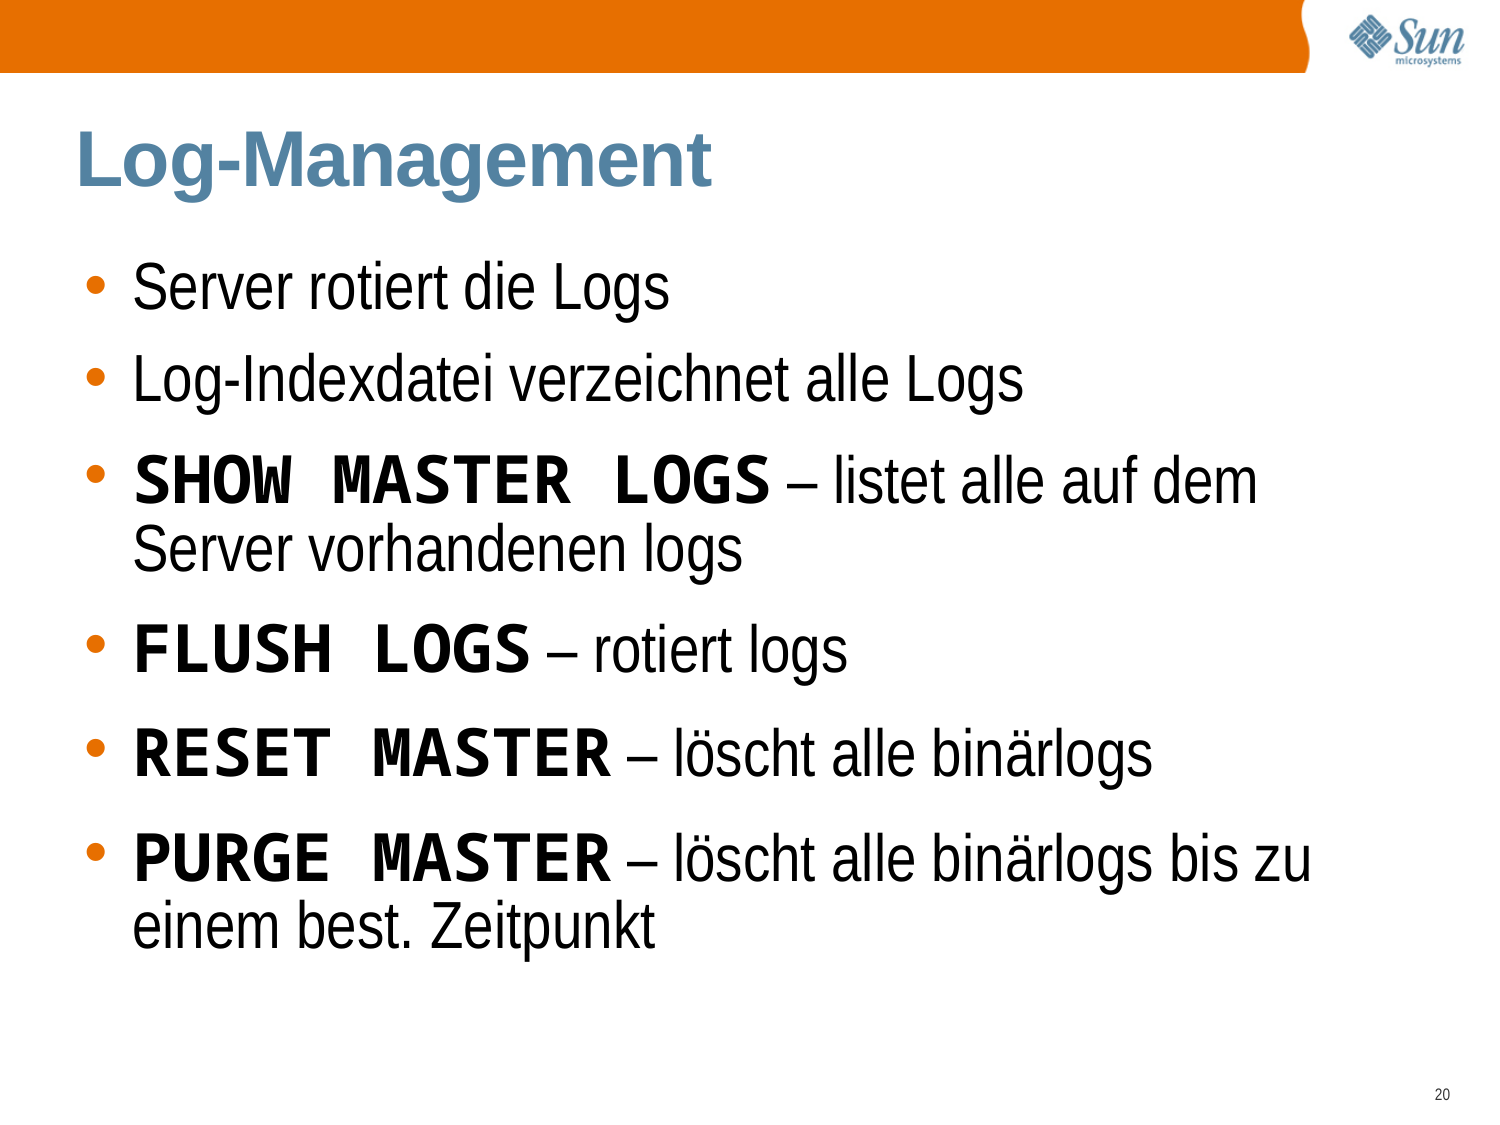

# Log-Management
Server rotiert die Logs
Log-Indexdatei verzeichnet alle Logs
SHOW MASTER LOGS – listet alle auf dem Server vorhandenen logs
FLUSH LOGS – rotiert logs
RESET MASTER – löscht alle binärlogs
PURGE MASTER – löscht alle binärlogs bis zu einem best. Zeitpunkt